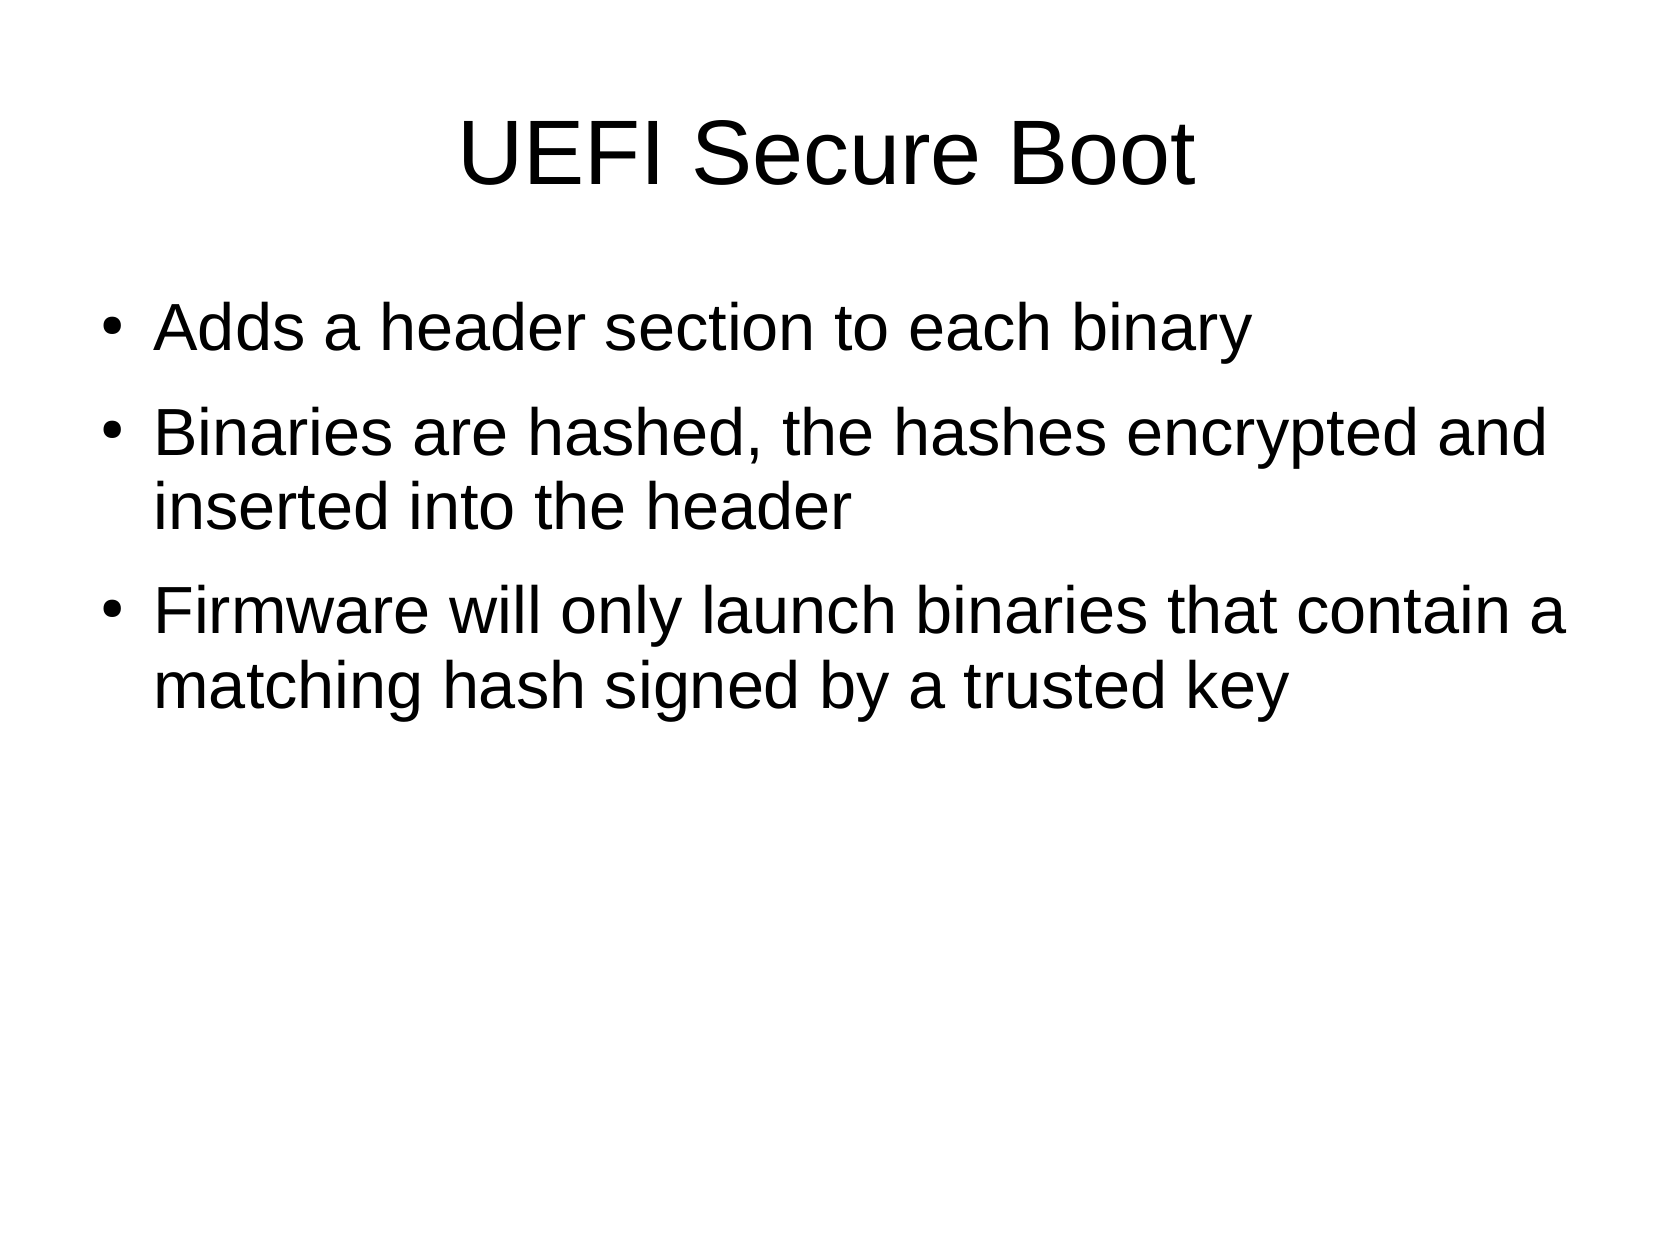

# UEFI Secure Boot
Adds a header section to each binary
Binaries are hashed, the hashes encrypted and inserted into the header
Firmware will only launch binaries that contain a matching hash signed by a trusted key